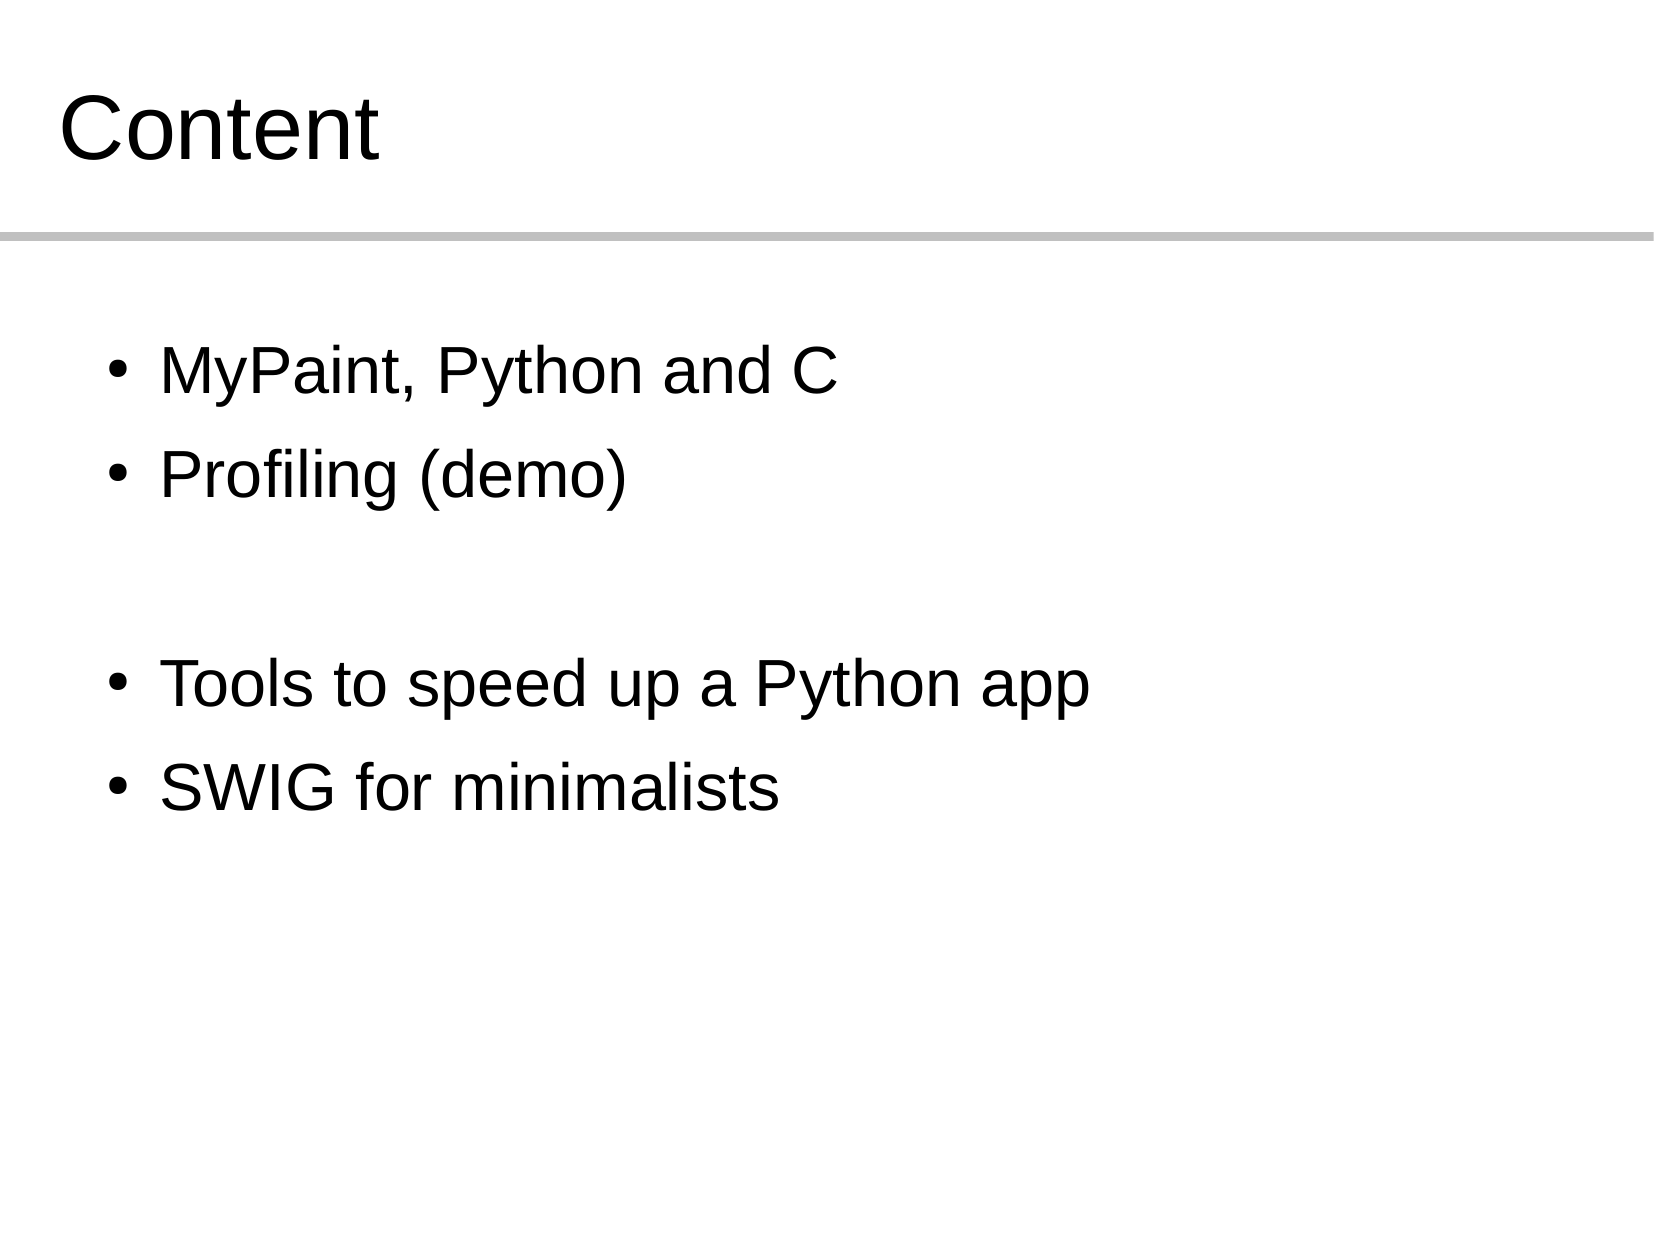

# Content
MyPaint, Python and C
Profiling (demo)
Tools to speed up a Python app
SWIG for minimalists